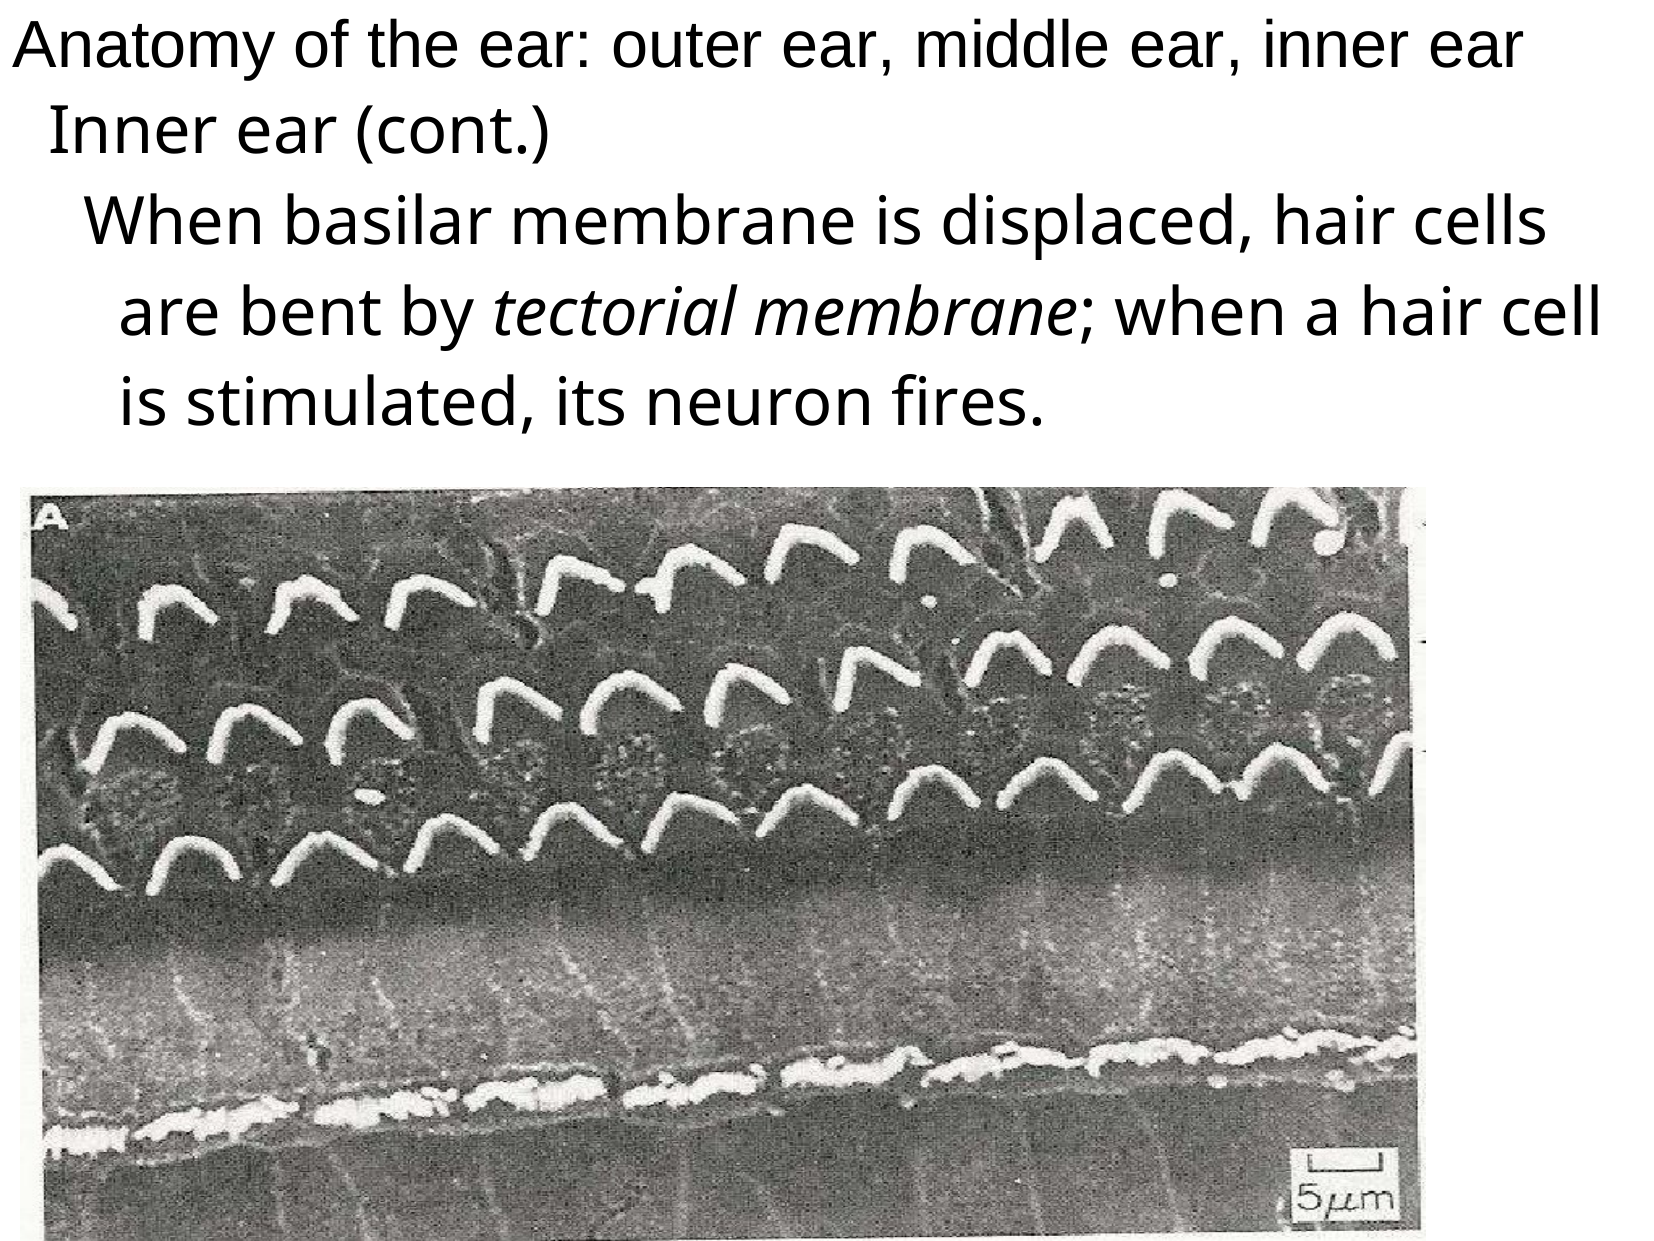

Anatomy of the ear: outer ear, middle ear, inner ear
Inner ear (cont.)
When basilar membrane is displaced, hair cells are bent by tectorial membrane; when a hair cell is stimulated, its neuron fires.